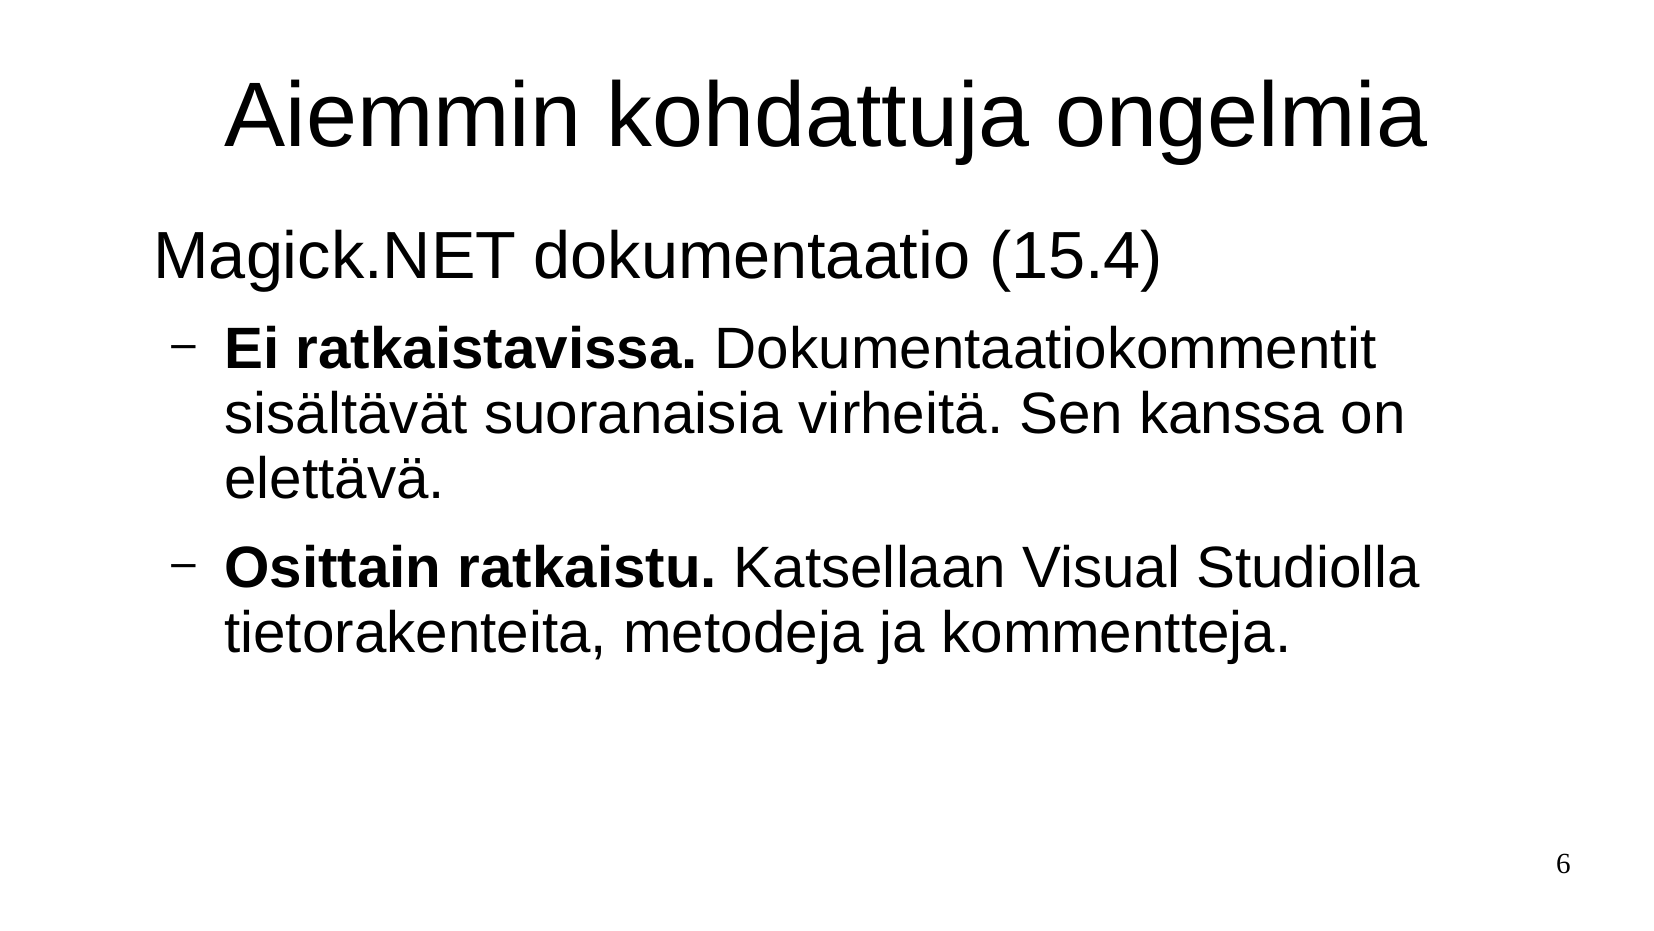

# Aiemmin kohdattuja ongelmia
Magick.NET dokumentaatio (15.4)
Ei ratkaistavissa. Dokumentaatiokommentit sisältävät suoranaisia virheitä. Sen kanssa on elettävä.
Osittain ratkaistu. Katsellaan Visual Studiolla tietorakenteita, metodeja ja kommentteja.
6